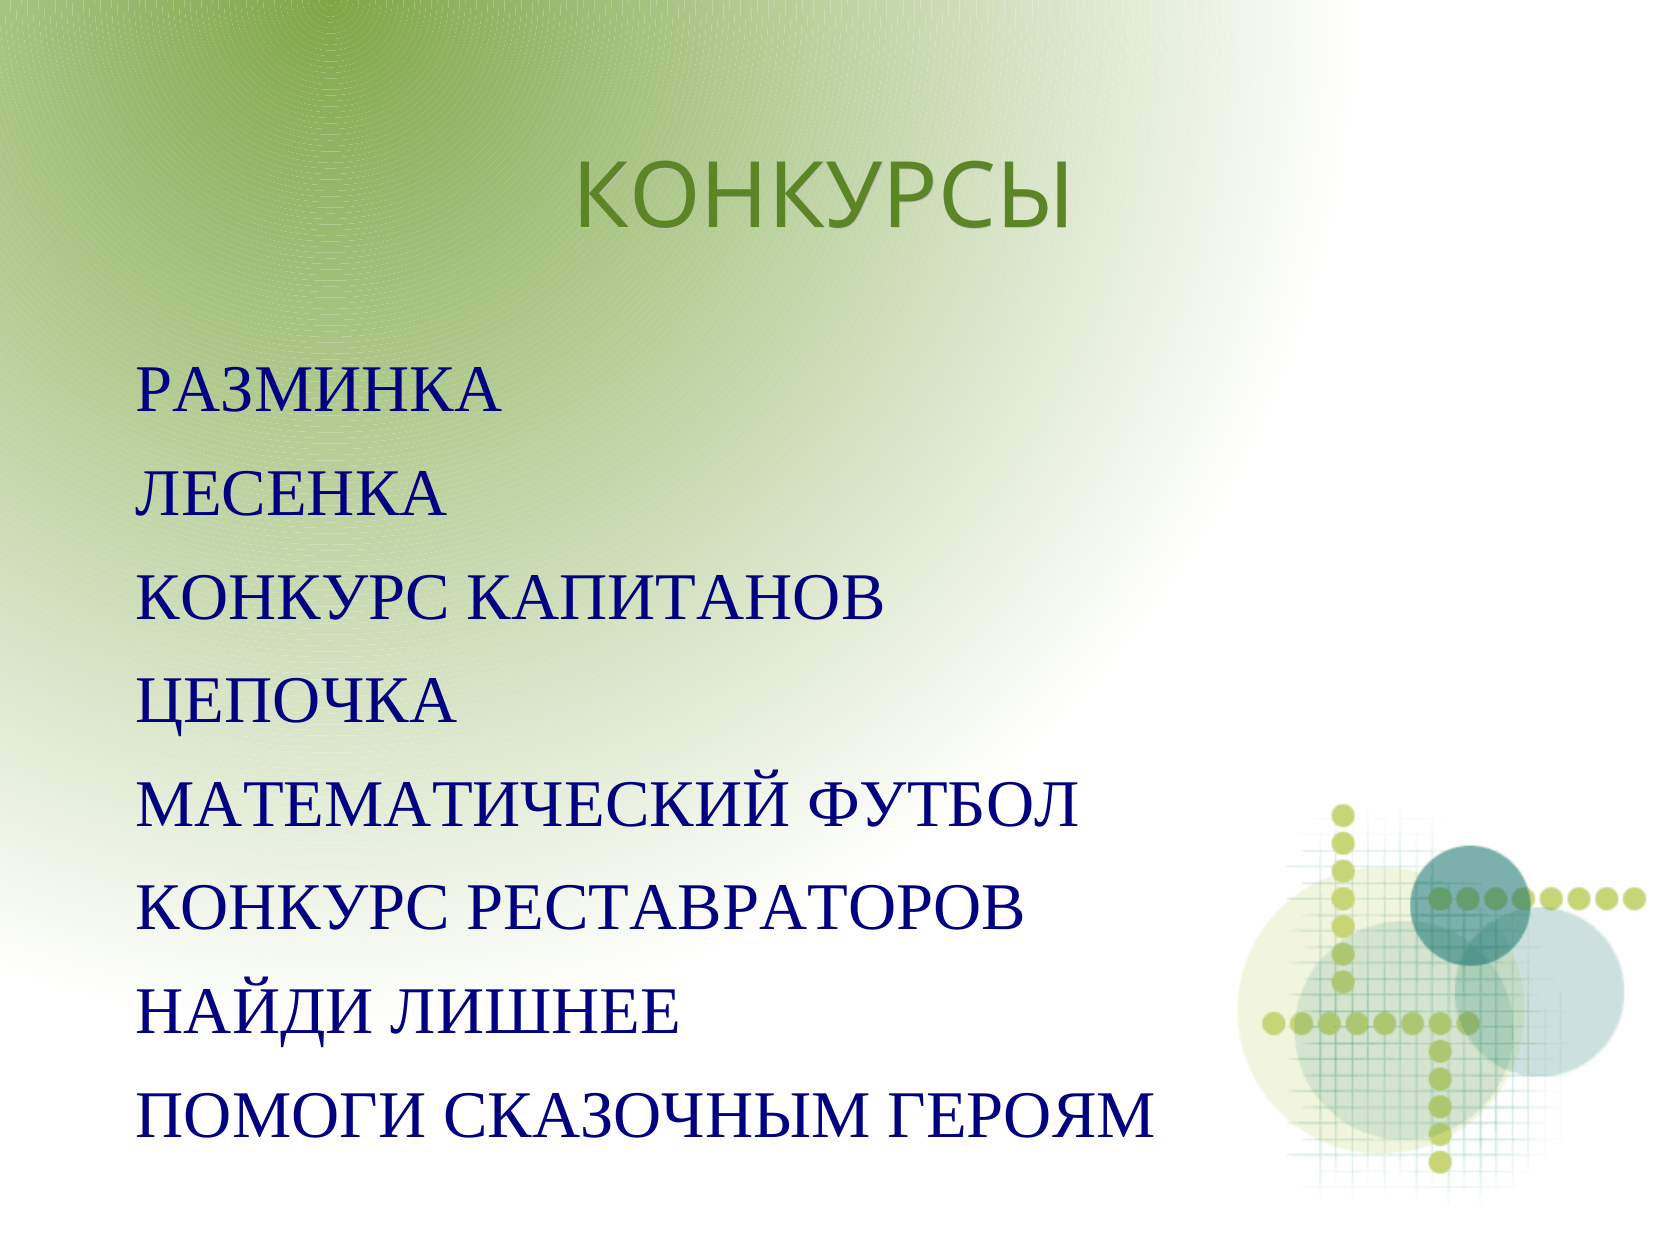

# КОНКУРСЫ
РАЗМИНКА
ЛЕСЕНКА
КОНКУРС КАПИТАНОВ
ЦЕПОЧКА
МАТЕМАТИЧЕСКИЙ ФУТБОЛ
КОНКУРС РЕСТАВРАТОРОВ
НАЙДИ ЛИШНЕЕ
ПОМОГИ СКАЗОЧНЫМ ГЕРОЯМ